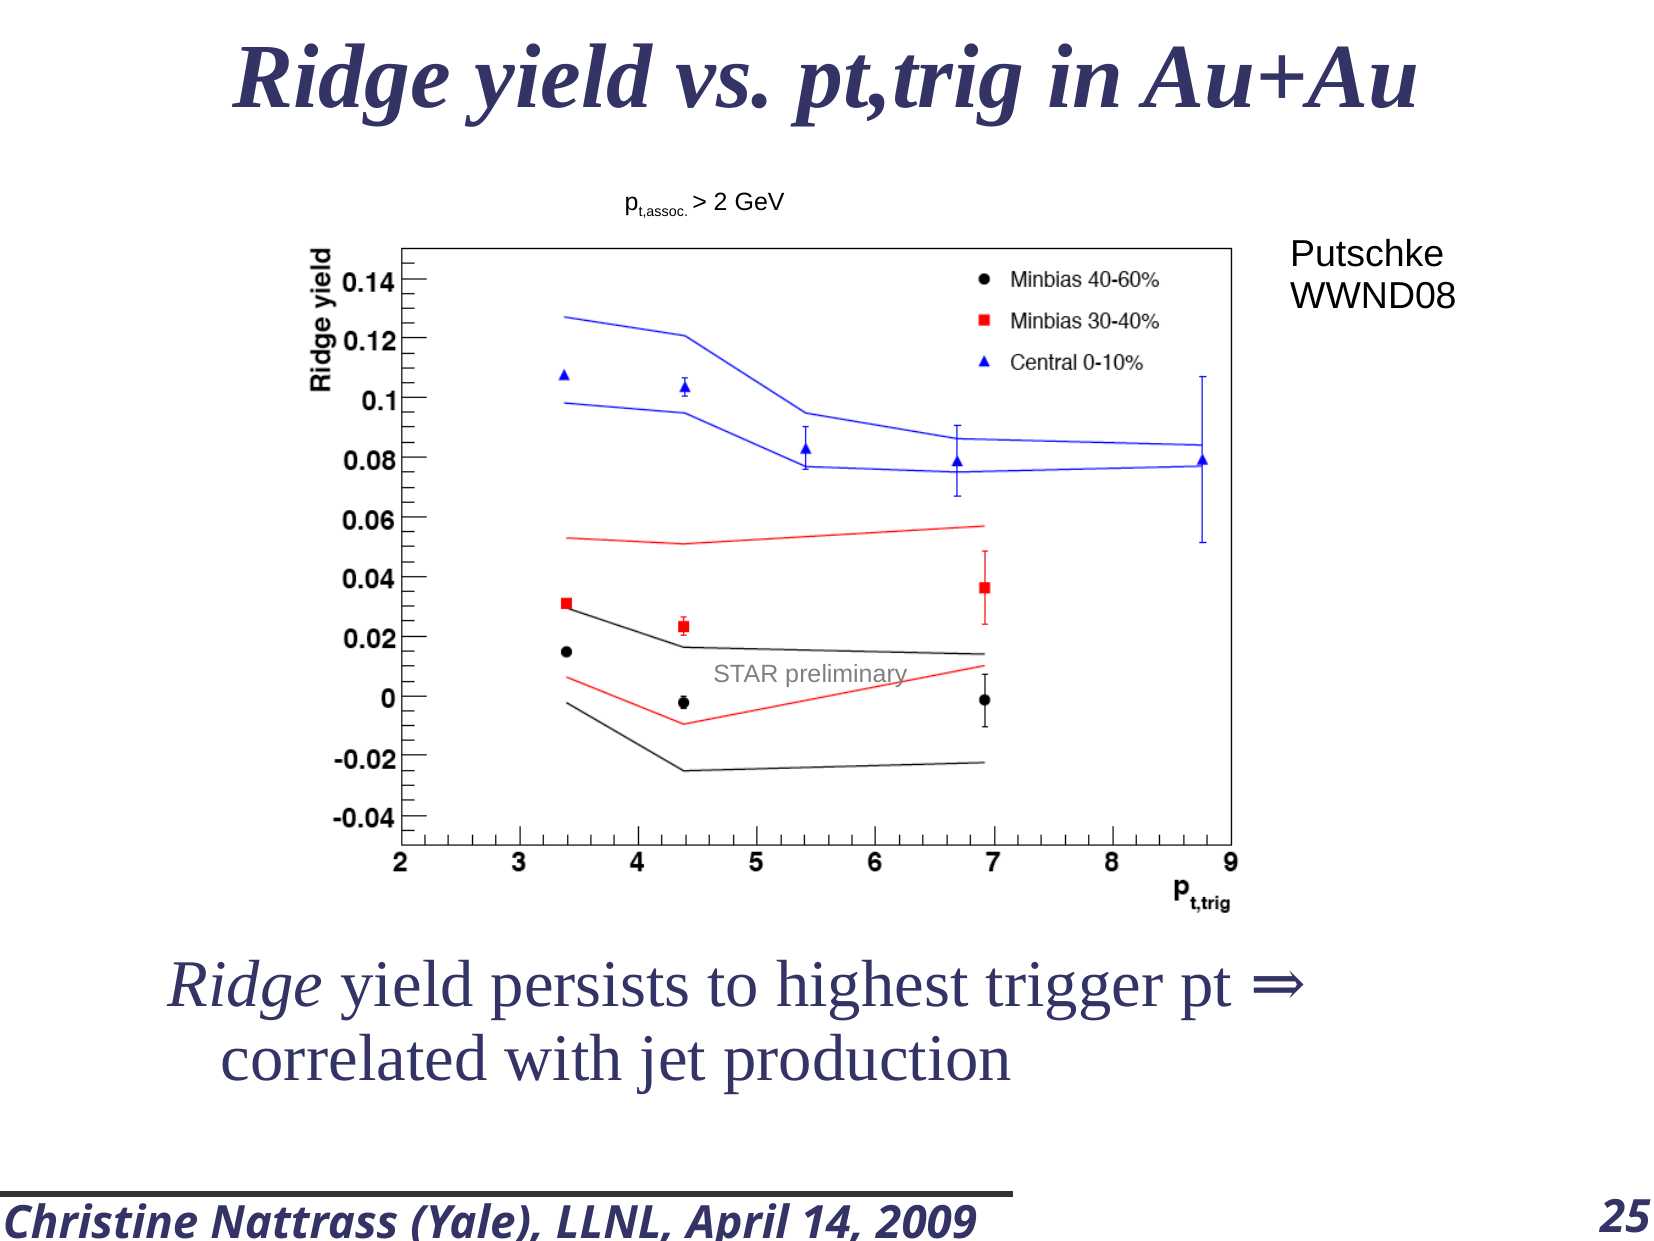

# Ridge yield vs. pt,trig in Au+Au
pt,assoc. > 2 GeV
STAR preliminary
Putschke WWND08
Ridge yield persists to highest trigger pt ⇒ correlated with jet production